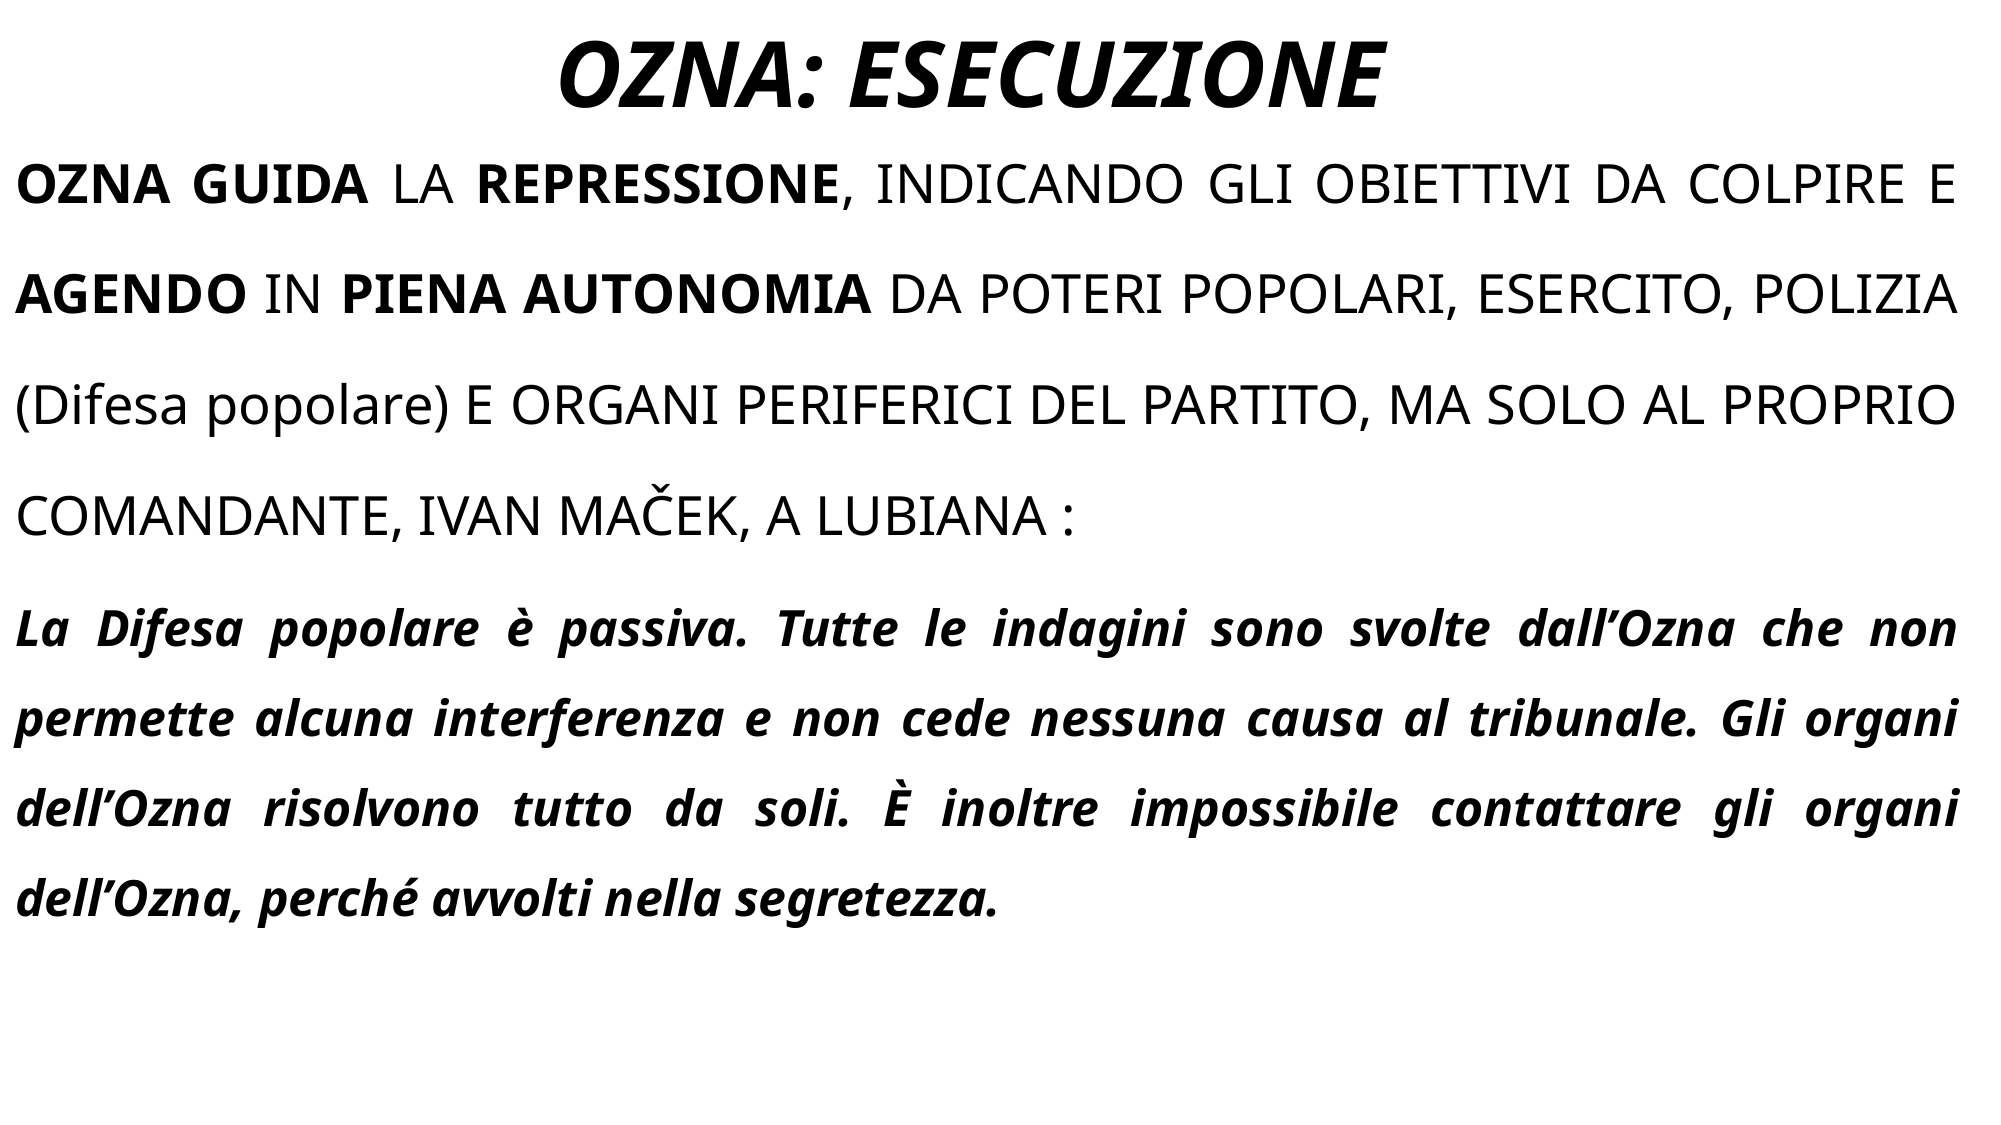

# OZNA: ESECUZIONE
OZNA GUIDA LA REPRESSIONE, INDICANDO GLI OBIETTIVI DA COLPIRE E AGENDO IN PIENA AUTONOMIA DA POTERI POPOLARI, ESERCITO, POLIZIA (Difesa popolare) E ORGANI PERIFERICI DEL PARTITO, MA SOLO AL PROPRIO COMANDANTE, IVAN MAČEK, A LUBIANA :
La Difesa popolare è passiva. Tutte le indagini sono svolte dall’Ozna che non permette alcuna interferenza e non cede nessuna causa al tribunale. Gli organi dell’Ozna risolvono tutto da soli. È inoltre impossibile contattare gli organi dell’Ozna, perché avvolti nella segretezza.